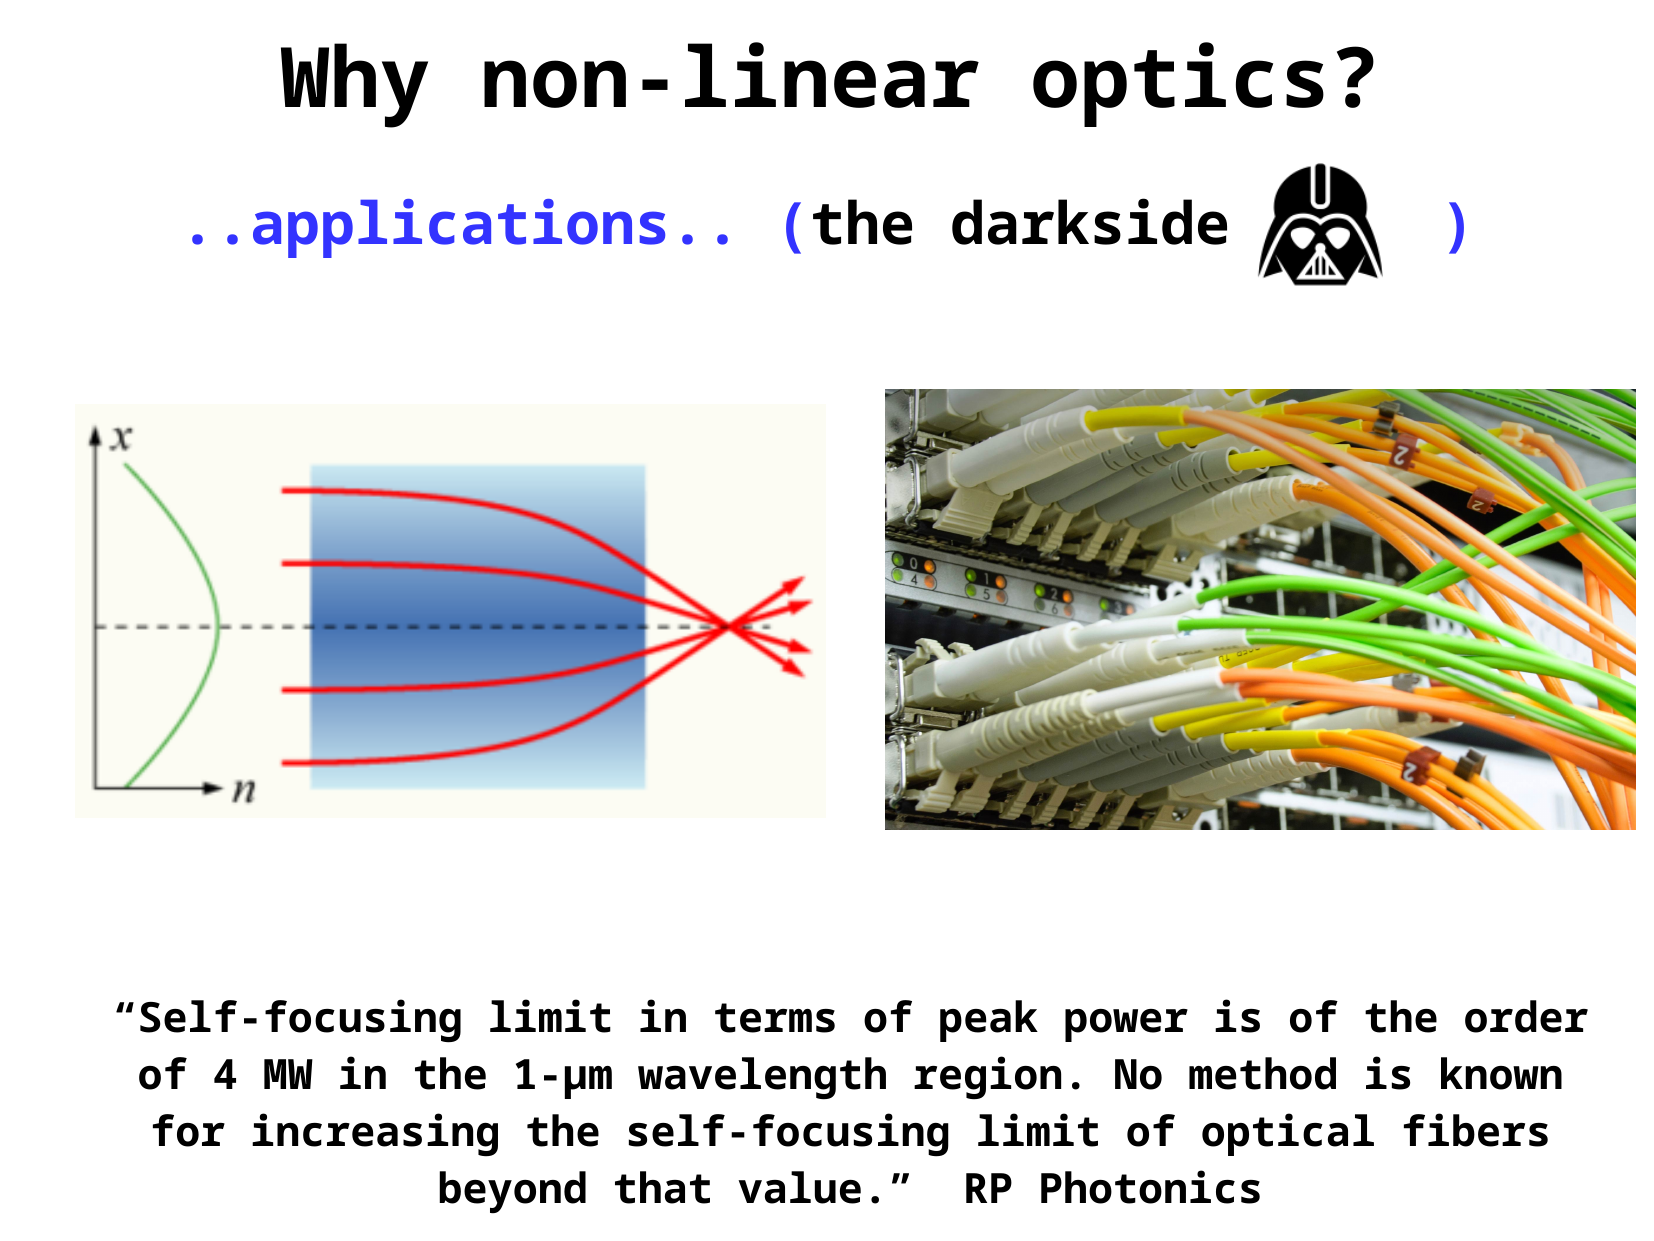

# Why non-linear optics?
..applications.. (the darkside )
“Self-focusing limit in terms of peak power is of the order of 4 MW in the 1-μm wavelength region. No method is known for increasing the self-focusing limit of optical fibers beyond that value.” RP Photonics